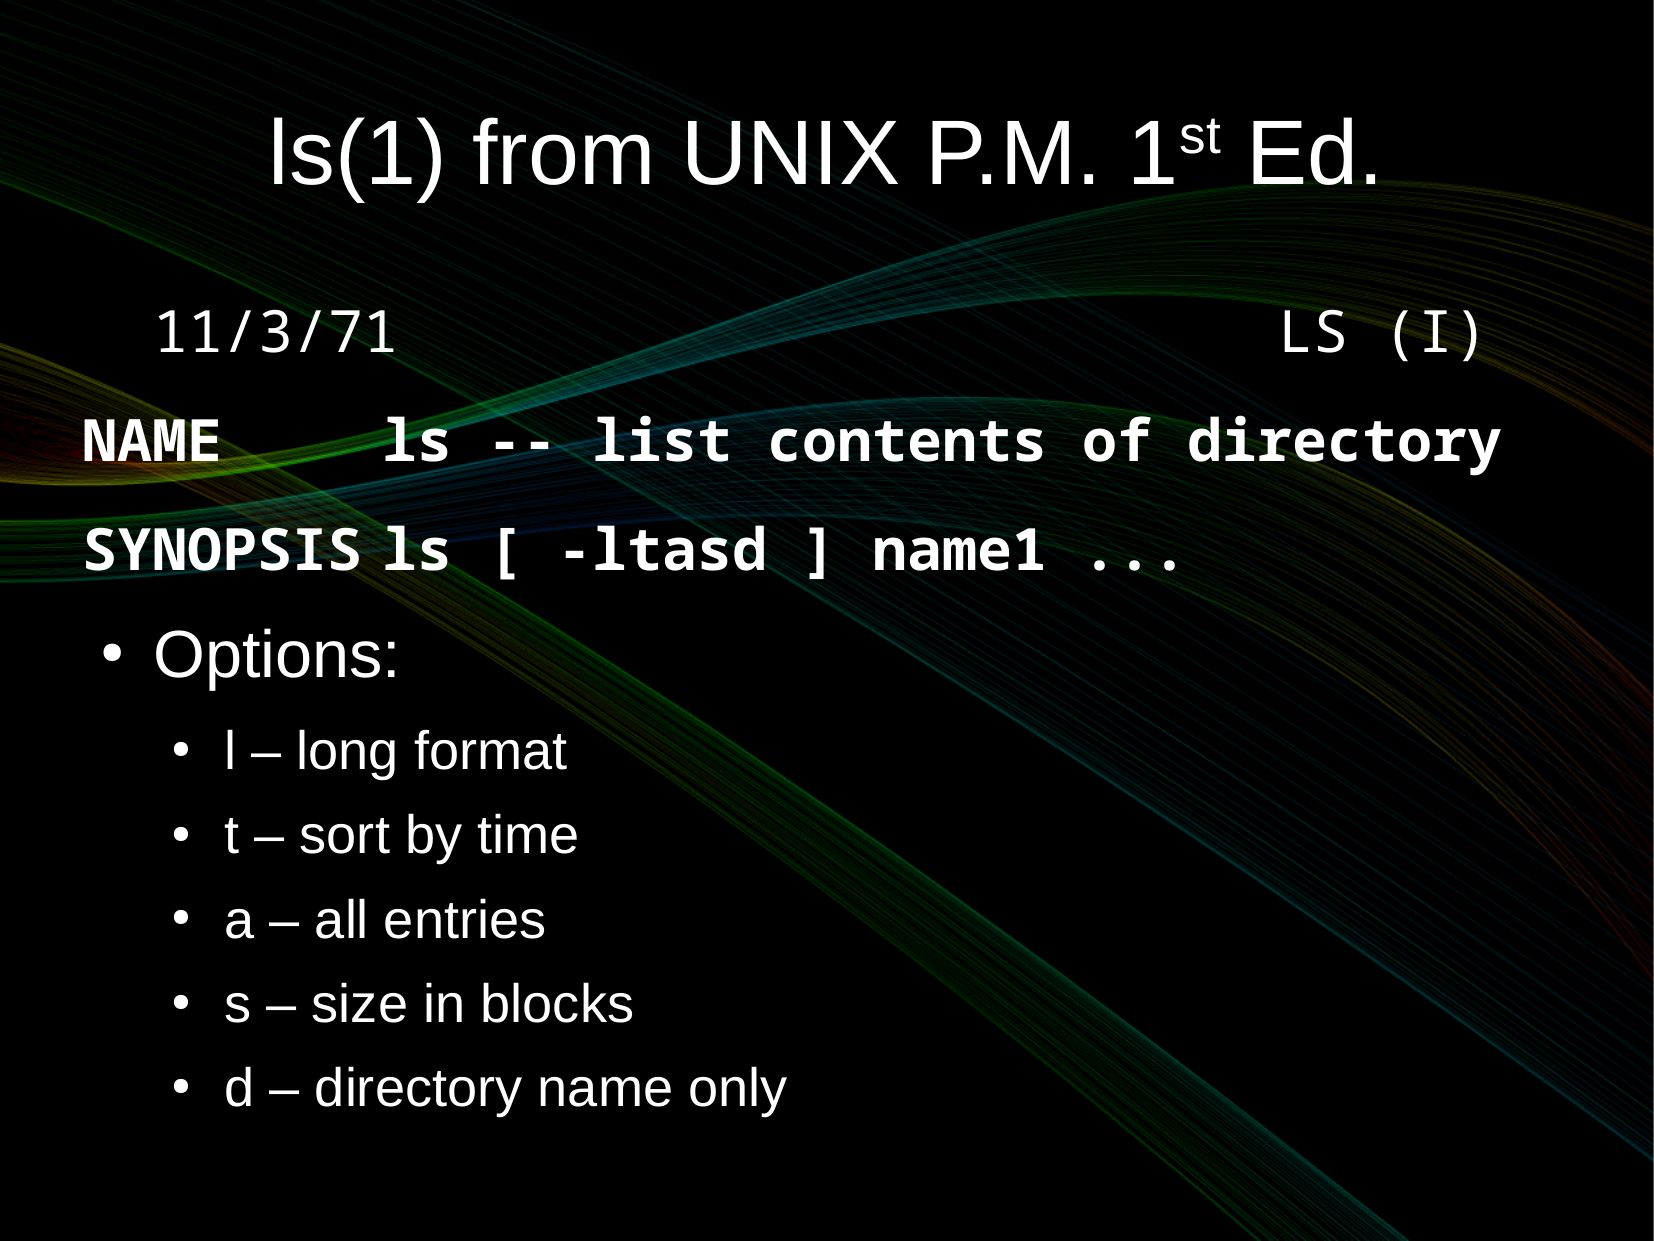

# ls(1) from UNIX P.M. 1st Ed.
11/3/71												LS (I)
NAME			ls -- list contents of directory
SYNOPSIS	ls [ -ltasd ] name1 ...
Options:
l – long format
t – sort by time
a – all entries
s – size in blocks
d – directory name only